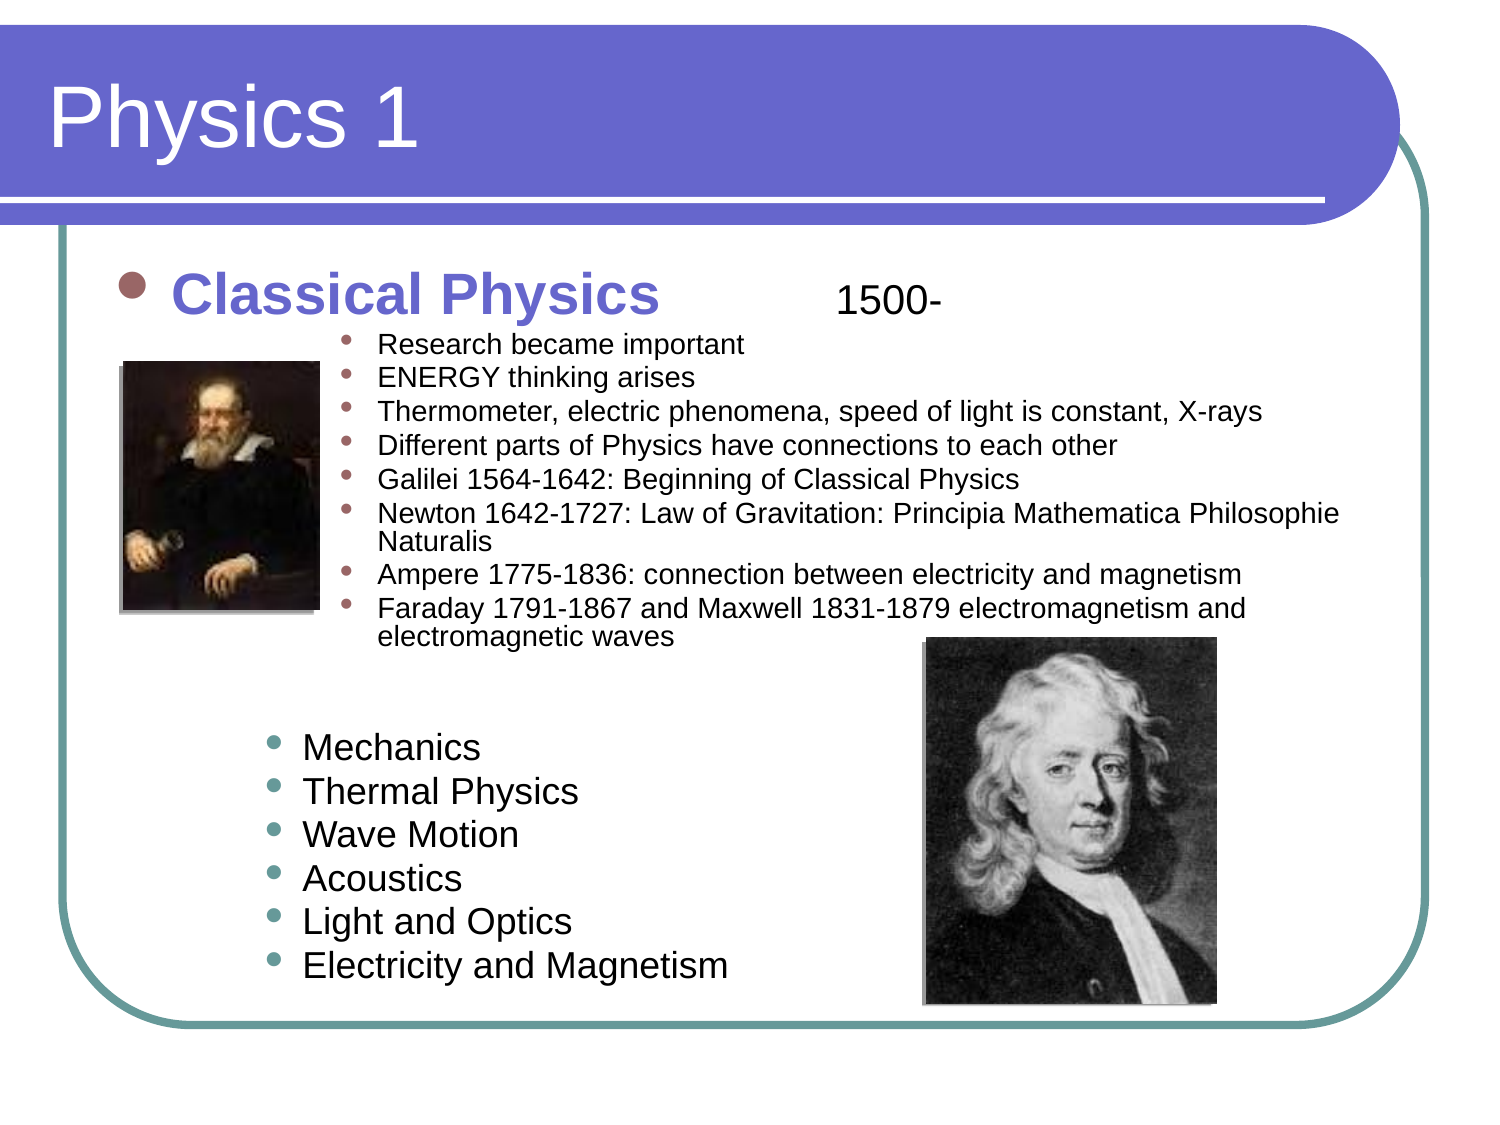

# Physics 1
Classical Physics			1500-
Research became important
ENERGY thinking arises
Thermometer, electric phenomena, speed of light is constant, X-rays
Different parts of Physics have connections to each other
Galilei 1564-1642: Beginning of Classical Physics
Newton 1642-1727: Law of Gravitation: Principia Mathematica Philosophie Naturalis
Ampere 1775-1836: connection between electricity and magnetism
Faraday 1791-1867 and Maxwell 1831-1879 electromagnetism and electromagnetic waves
Mechanics
Thermal Physics
Wave Motion
Acoustics
Light and Optics
Electricity and Magnetism